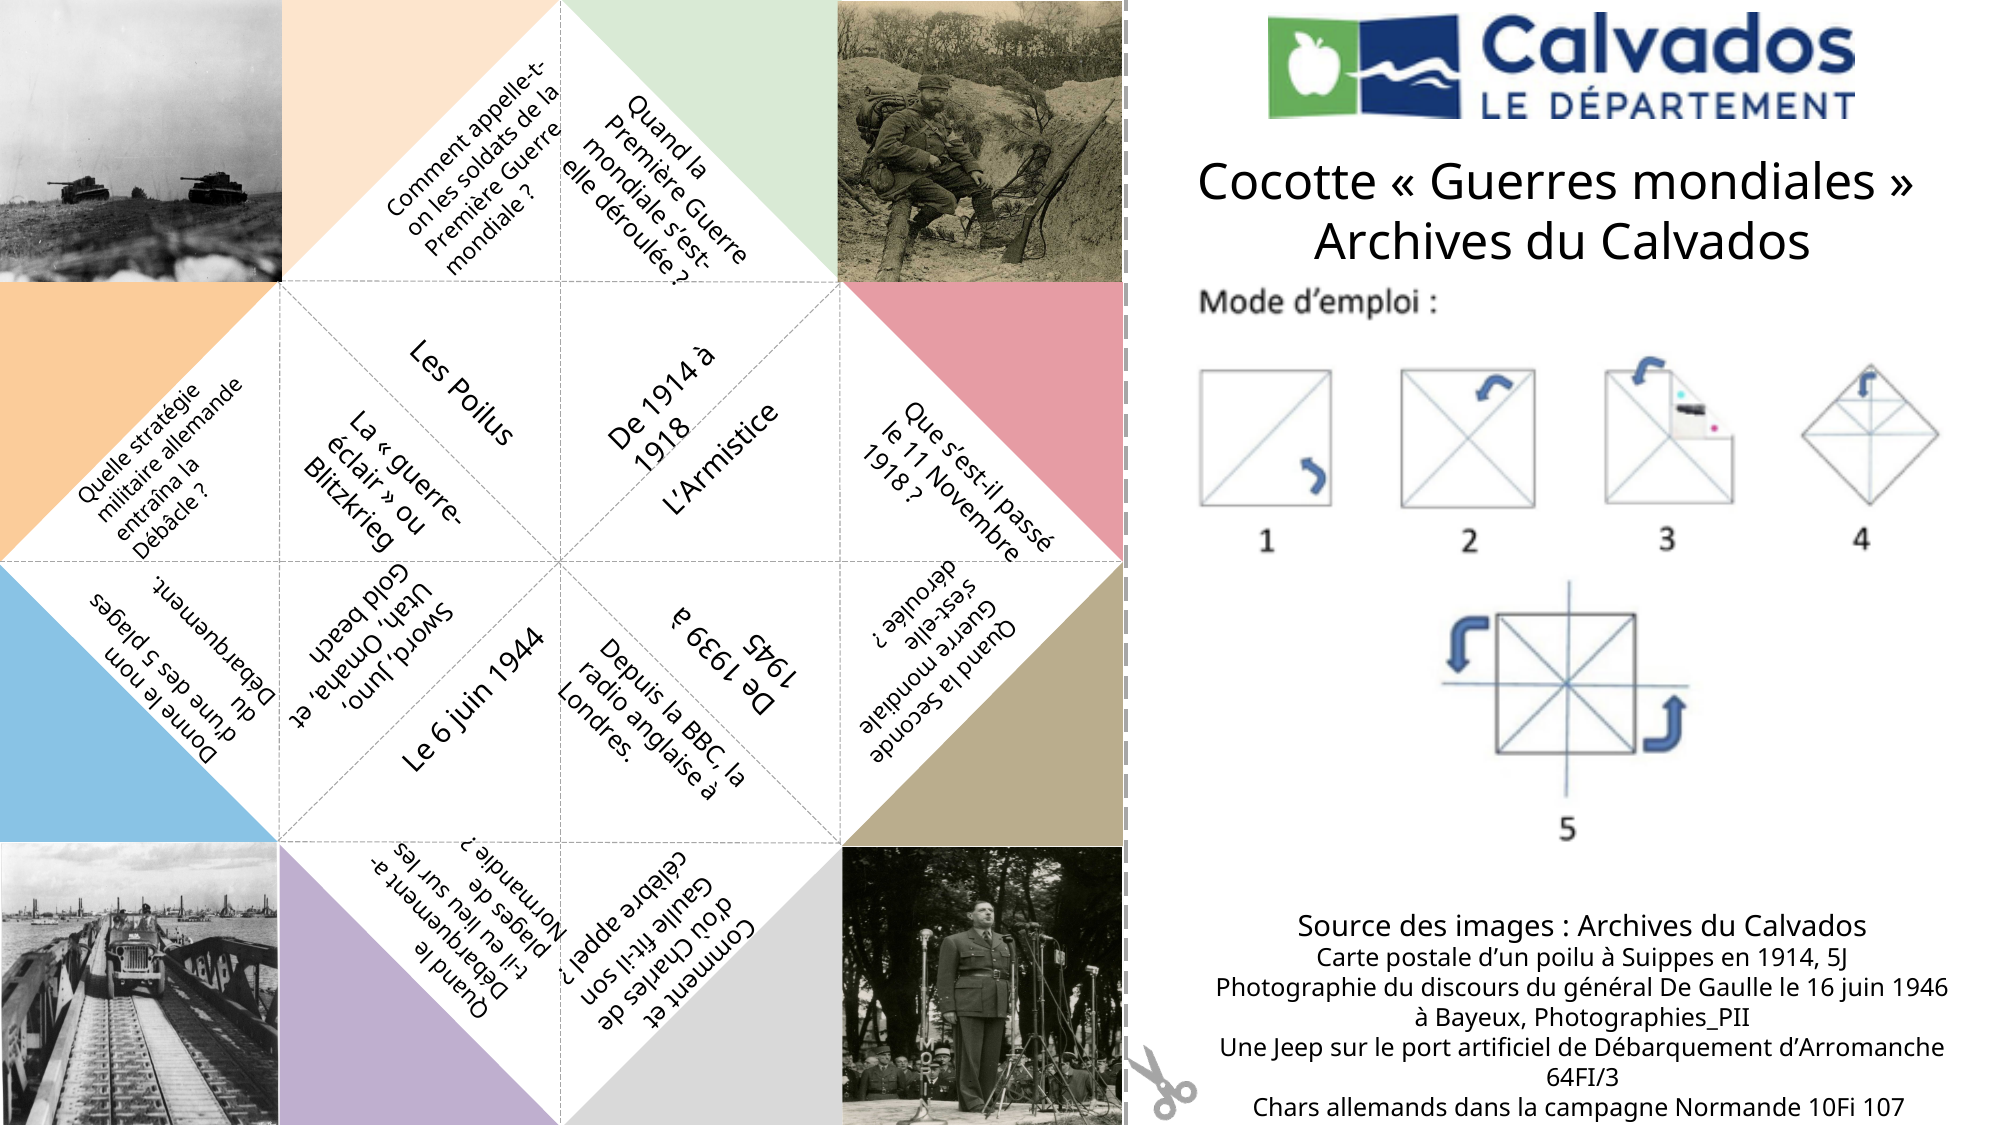

Comment appelle-t-on les soldats de la Première Guerre mondiale ?
Quand la Première Guerre mondiale s’est-elle déroulée ?
De 1914 à 1918
Les Poilus
Quelle stratégie militaire allemande entraîna la Débâcle ?
L’Armistice
Que s’est-il passé le 11 Novembre 1918 ?
La « guerre- éclair » ou Blitzkrieg
De 1939 à 1945
Donne le nom d’une des 5 plages du Débarquement.
Quand la Seconde Guerre mondiale s’est-elle déroulée ?
Sword, Juno, Utah, Omaha, et Gold beach
Le 6 juin 1944
Depuis la BBC, la radio anglaise à Londres.
Quand le Débarquement a-t-il eu lieu sur les plages de Normandie ?
Comment et d’où Charles de Gaulle fit-il son célèbre appel ?
Cocotte « Guerres mondiales »
Archives du Calvados
Source des images : Archives du Calvados
Carte postale d’un poilu à Suippes en 1914, 5J
Photographie du discours du général De Gaulle le 16 juin 1946 à Bayeux, Photographies_PII
Une Jeep sur le port artificiel de Débarquement d’Arromanche 64FI/3
Chars allemands dans la campagne Normande 10Fi 107